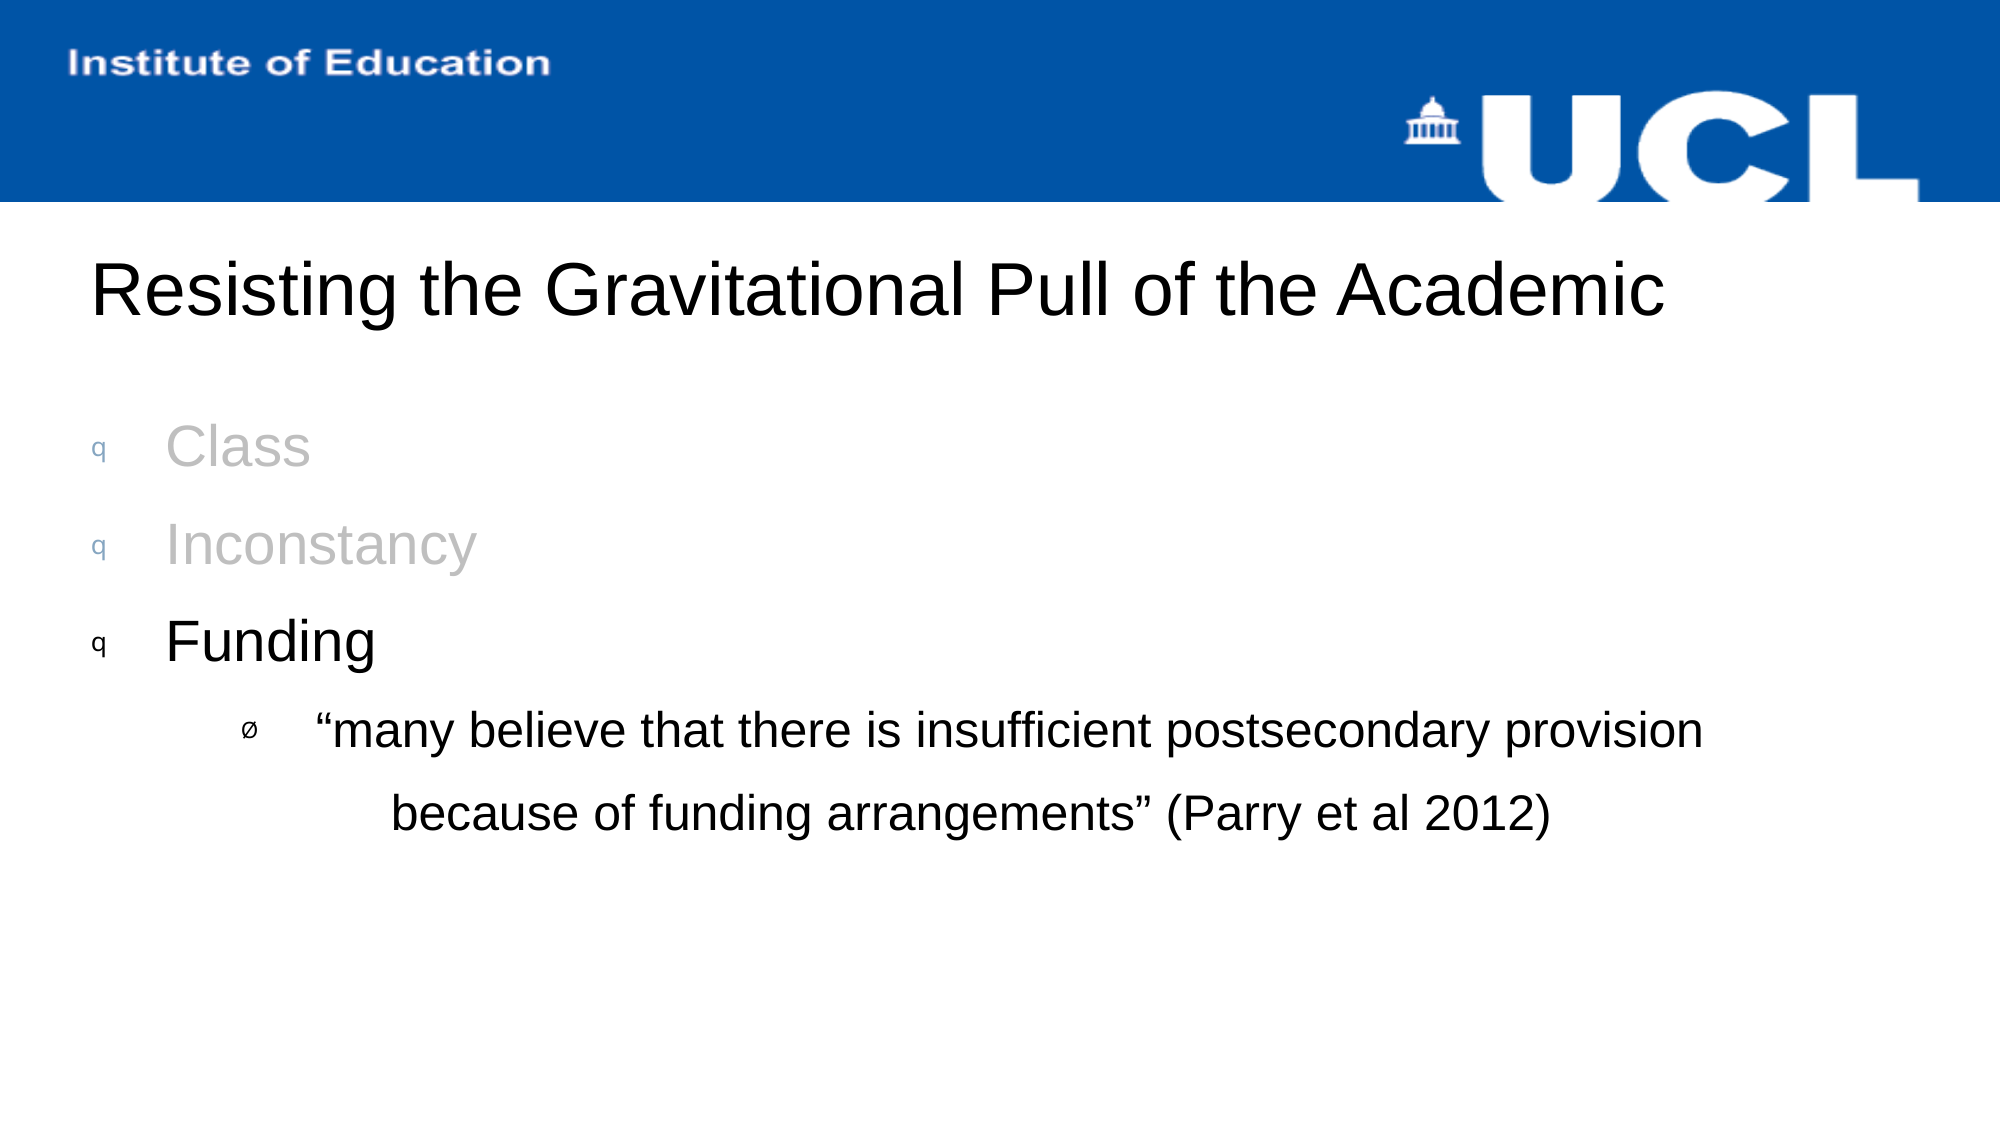

Resisting the Gravitational Pull of the Academic
Class
Inconstancy
Funding
“many believe that there is insufficient postsecondary provision because of funding arrangements” (Parry et al 2012)